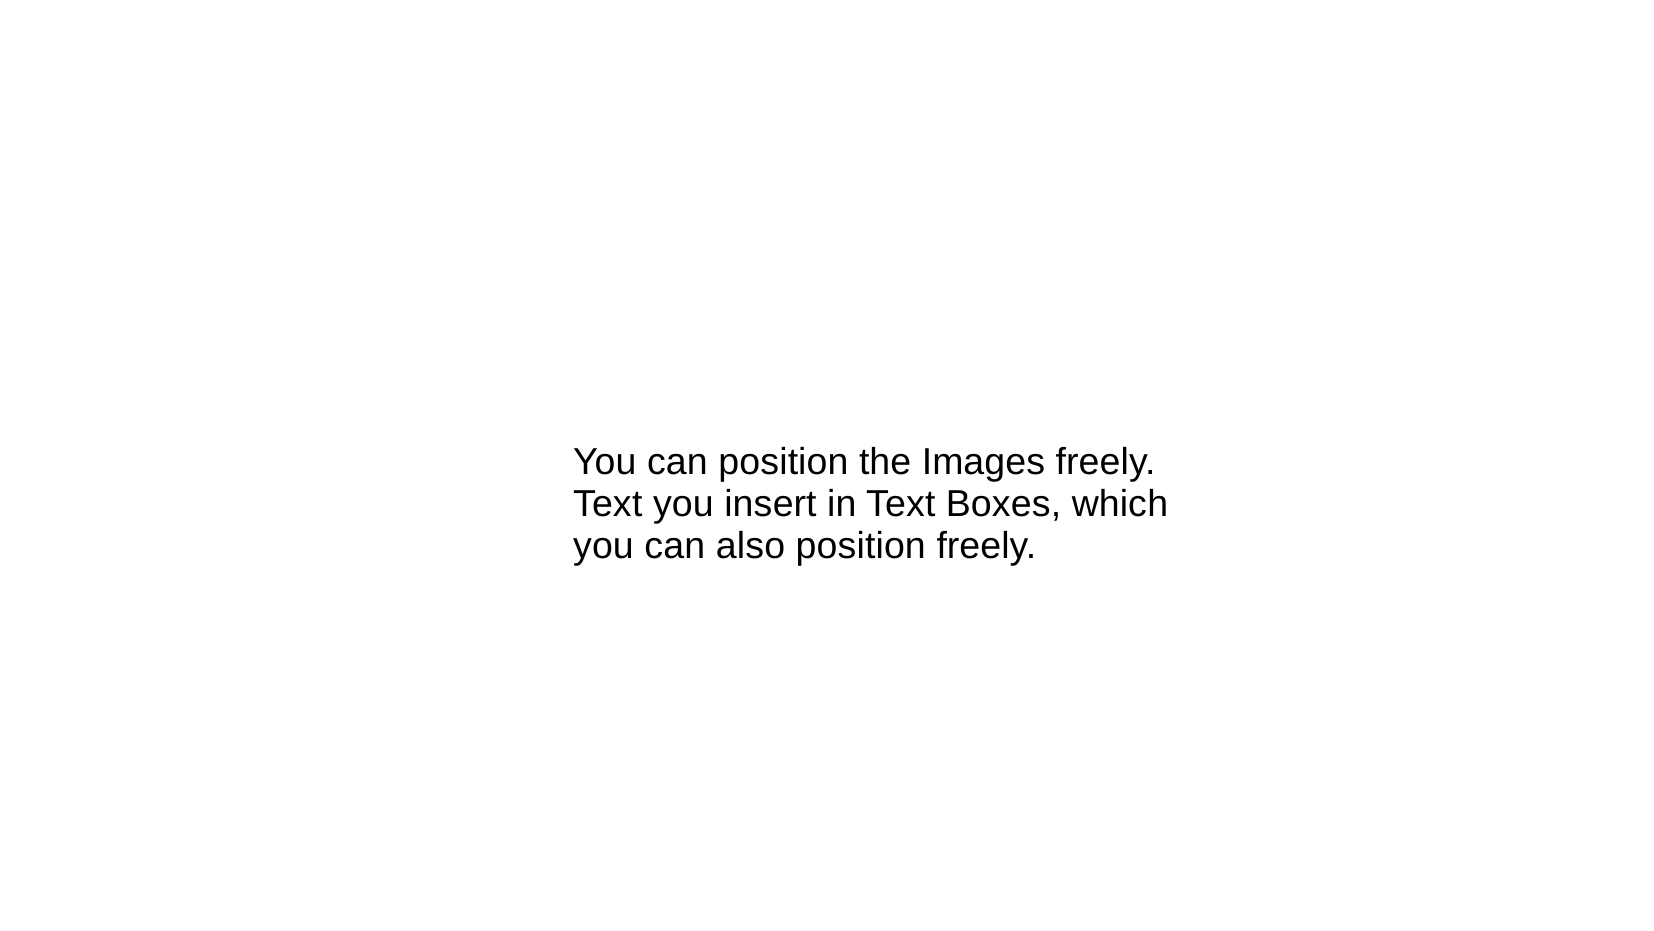

You can position the Images freely.
Text you insert in Text Boxes, which you can also position freely.